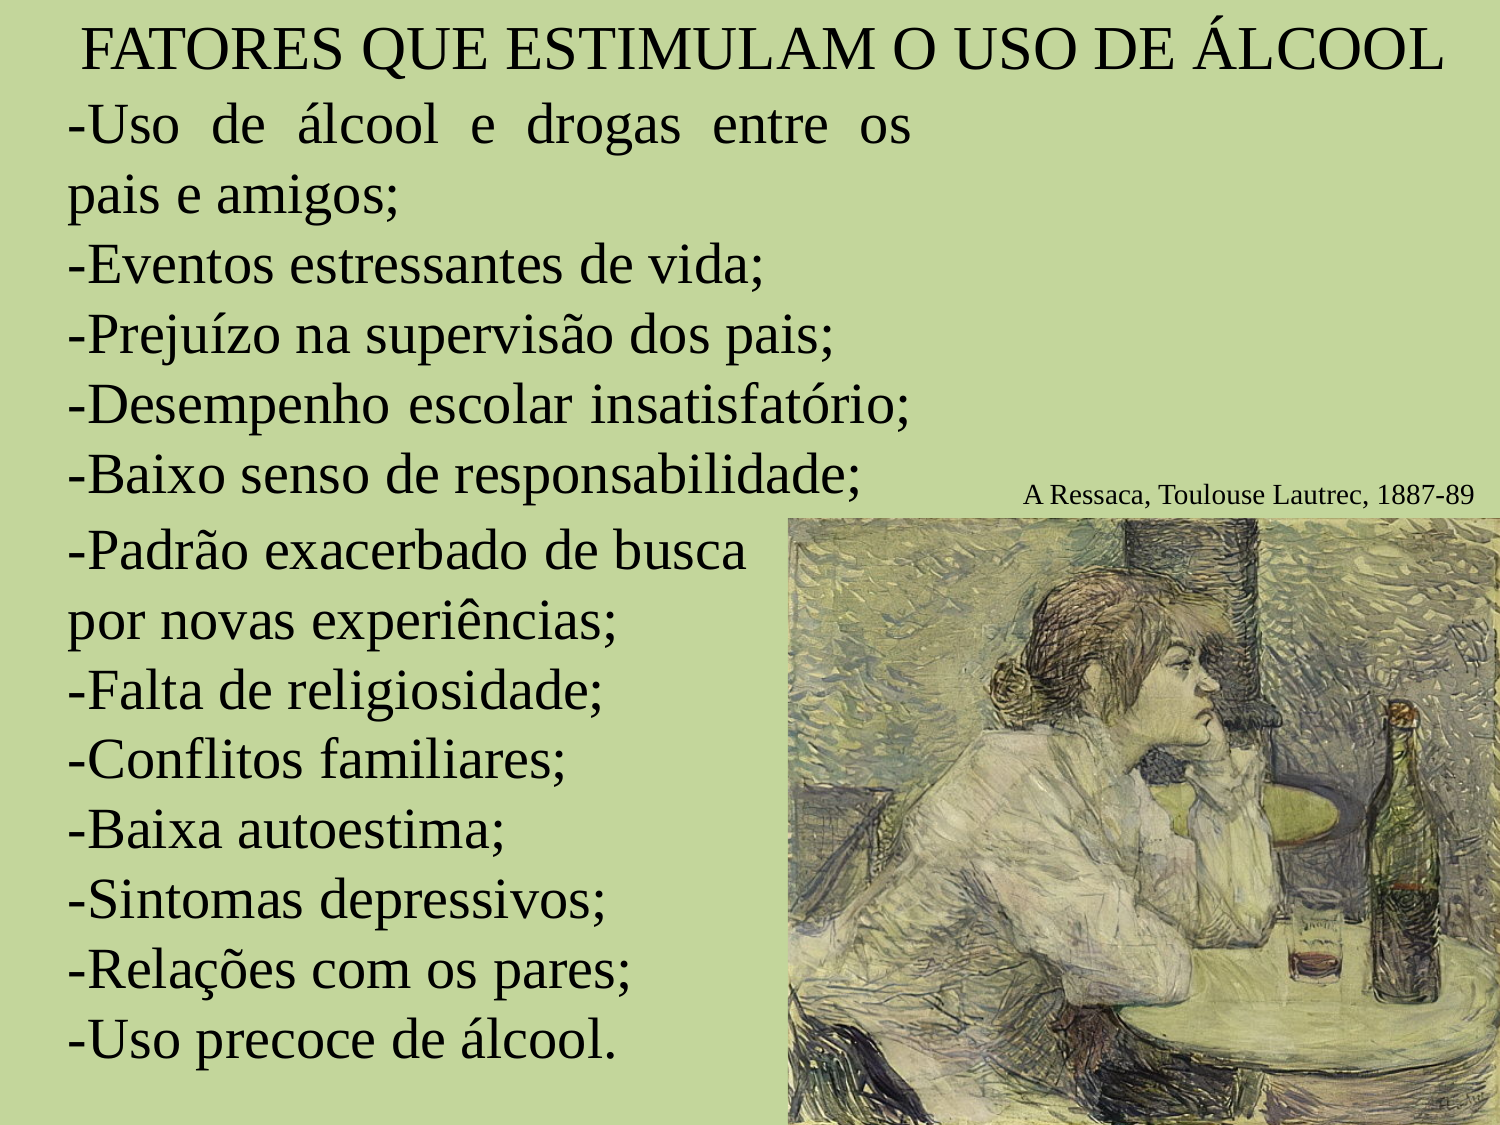

FATORES QUE ESTIMULAM O USO DE ÁLCOOL
-Uso de álcool e drogas entre os pais e amigos;
-Eventos estressantes de vida;
-Prejuízo na supervisão dos pais;
-Desempenho escolar insatisfatório; -Baixo senso de responsabilidade;
A Ressaca, Toulouse Lautrec, 1887-89
-Padrão exacerbado de busca por novas experiências;
-Falta de religiosidade;
-Conflitos familiares;
-Baixa autoestima;
-Sintomas depressivos;
-Relações com os pares;
-Uso precoce de álcool.